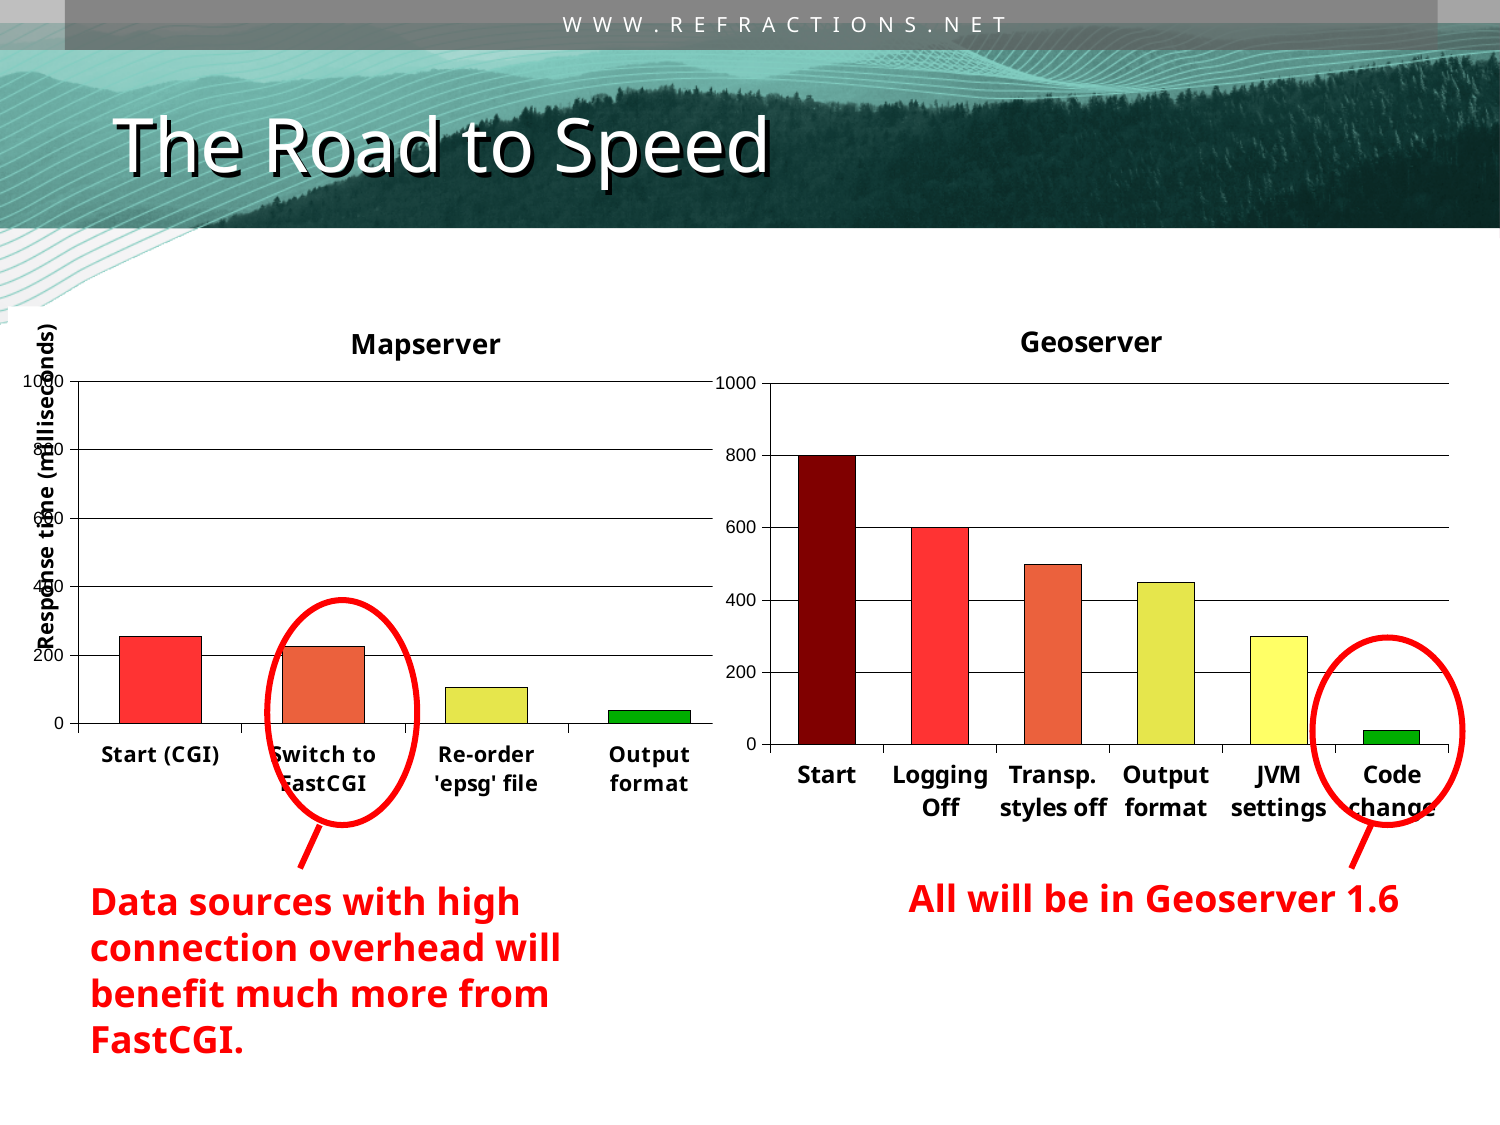

# The Road to Speed
### Chart: Geoserver
| Category | Column H |
|---|---|
| Start | 800.0 |
| Logging Off | 600.0 |
| Transp. styles off | 500.0 |
| Output format | 450.0 |
| JVM settings | 300.0 |
| Code change | 40.0 |
### Chart: Mapserver
| Category | Column D |
|---|---|
| Start (CGI) | 254.0 |
| Switch to FastCGI | 225.0 |
| Re-order 'epsg' file | 106.0 |
| Output format | 39.0 |
All will be in Geoserver 1.6
Data sources with high connection overhead will benefit much more from FastCGI.